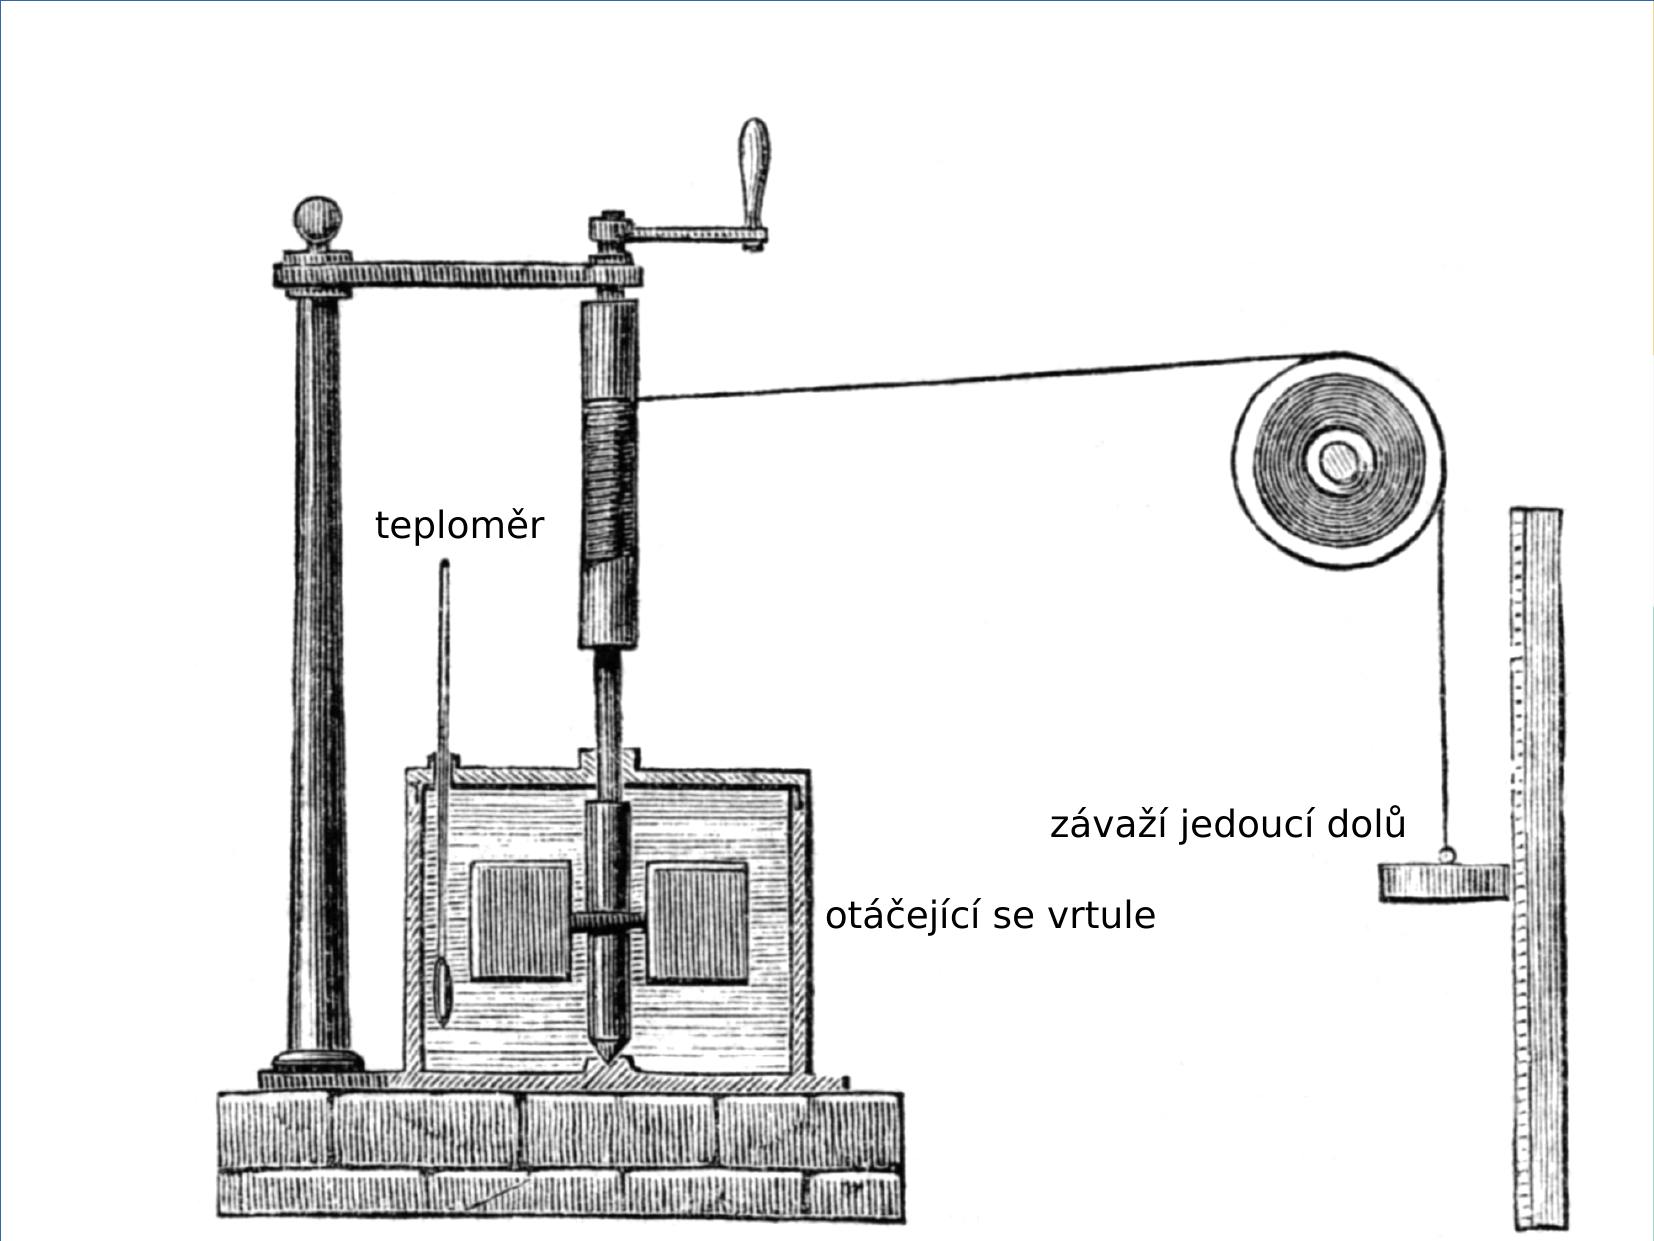

teploměr
závaží jedoucí dolů
otáčející se vrtule
4